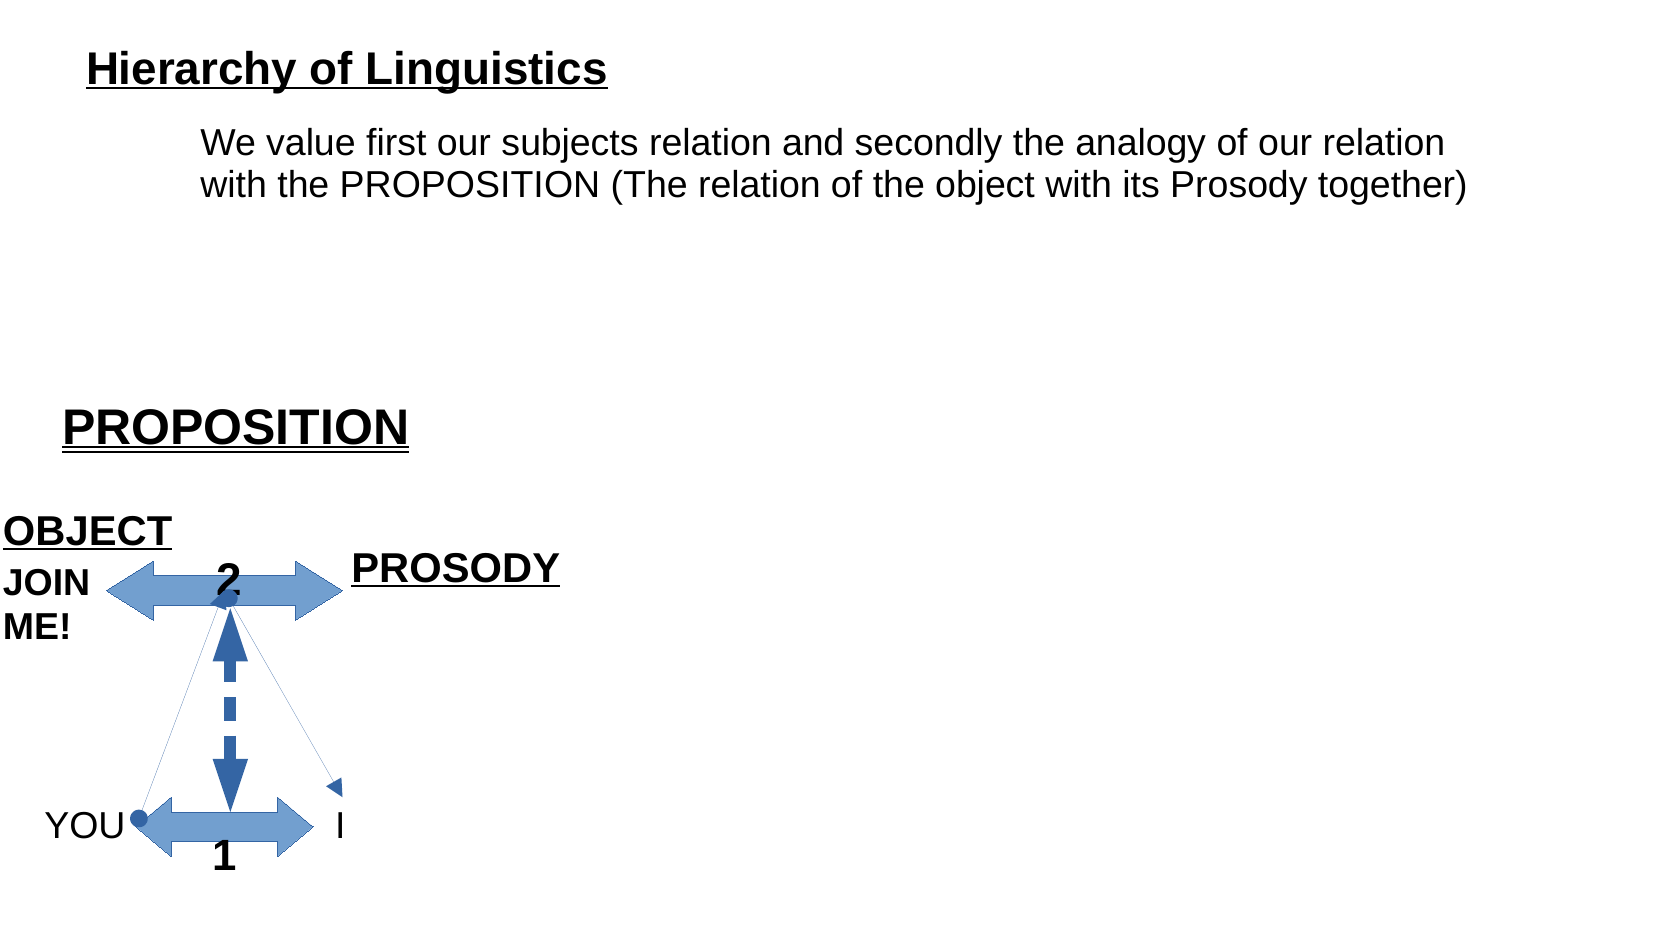

Hierarchy of Linguistics
We value first our subjects relation and secondly the analogy of our relation with the PROPOSITION (The relation of the object with its Prosody together)
PROPOSITION
OBJECT
JOIN 2
ME!
PROSODY
YOU
I
1